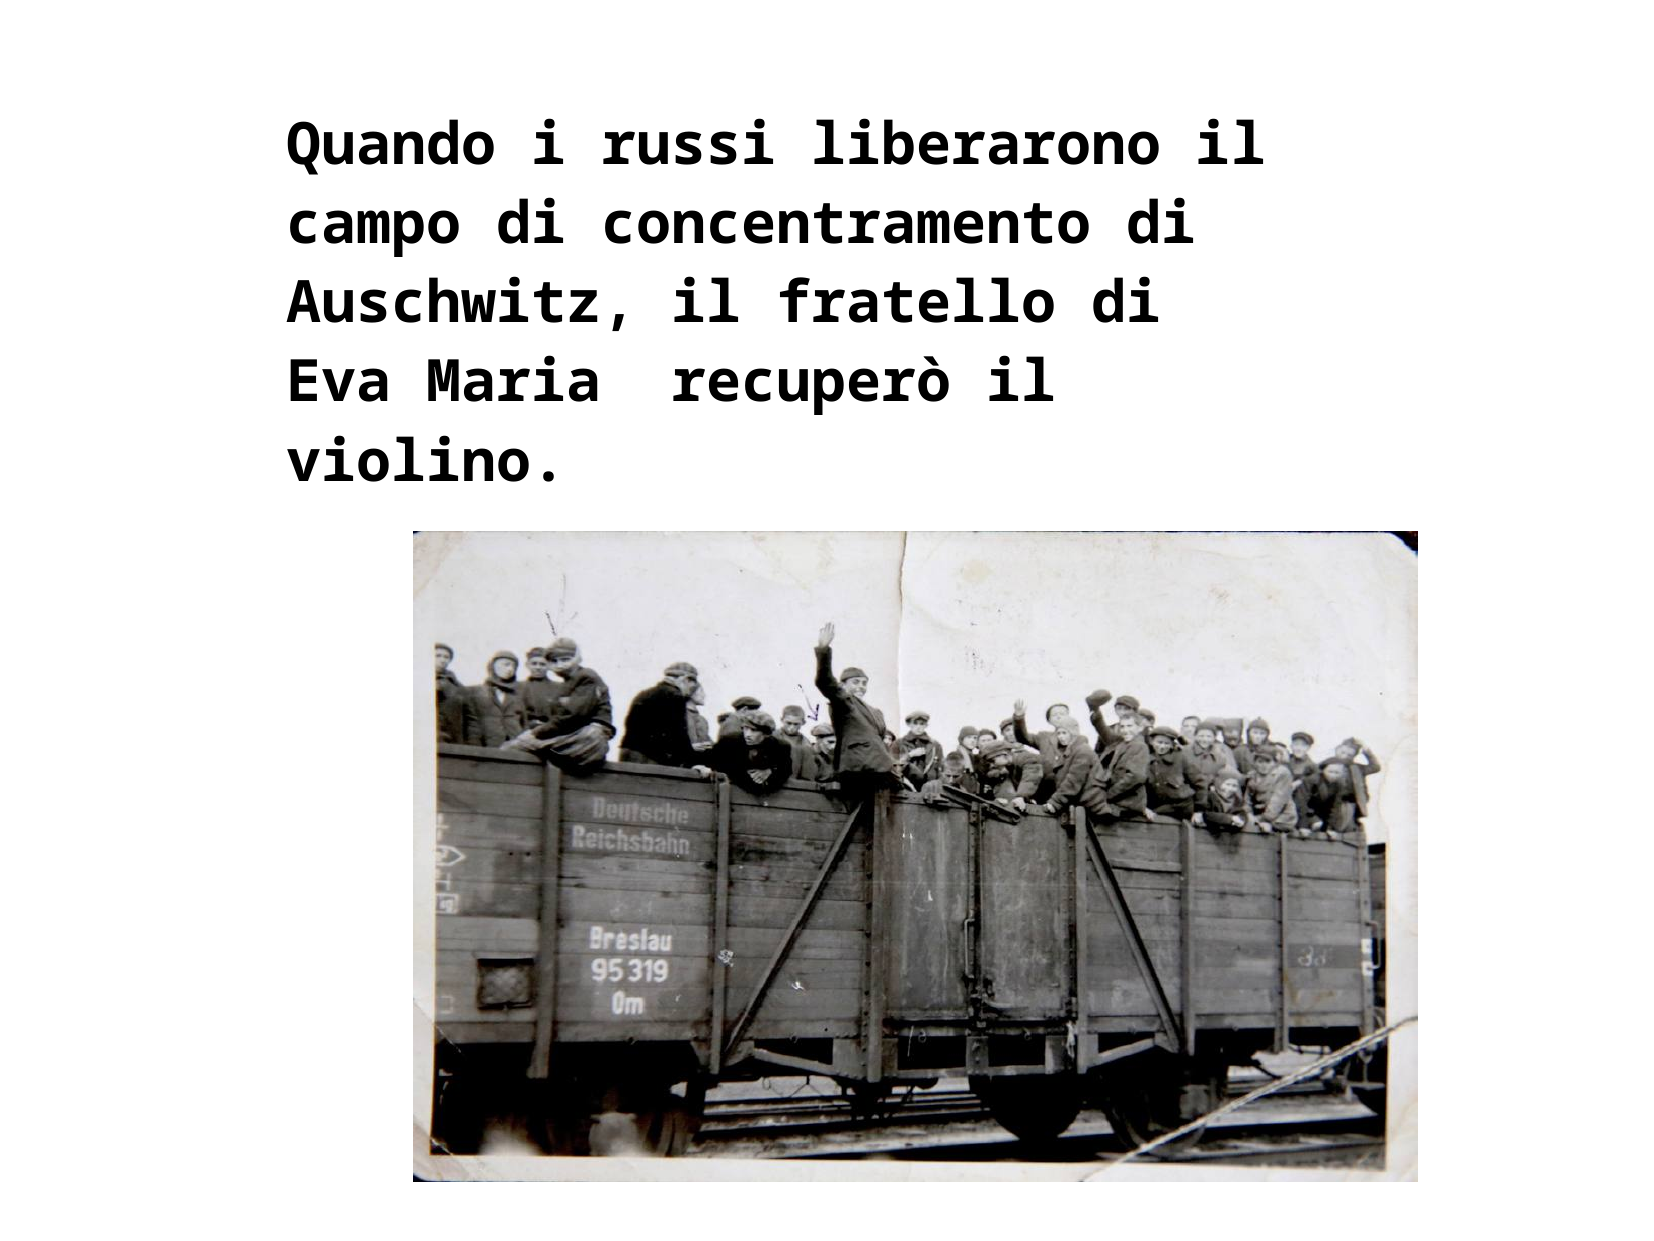

Quando i russi liberarono il campo di concentramento di Auschwitz, il fratello di Eva Maria recuperò il violino.